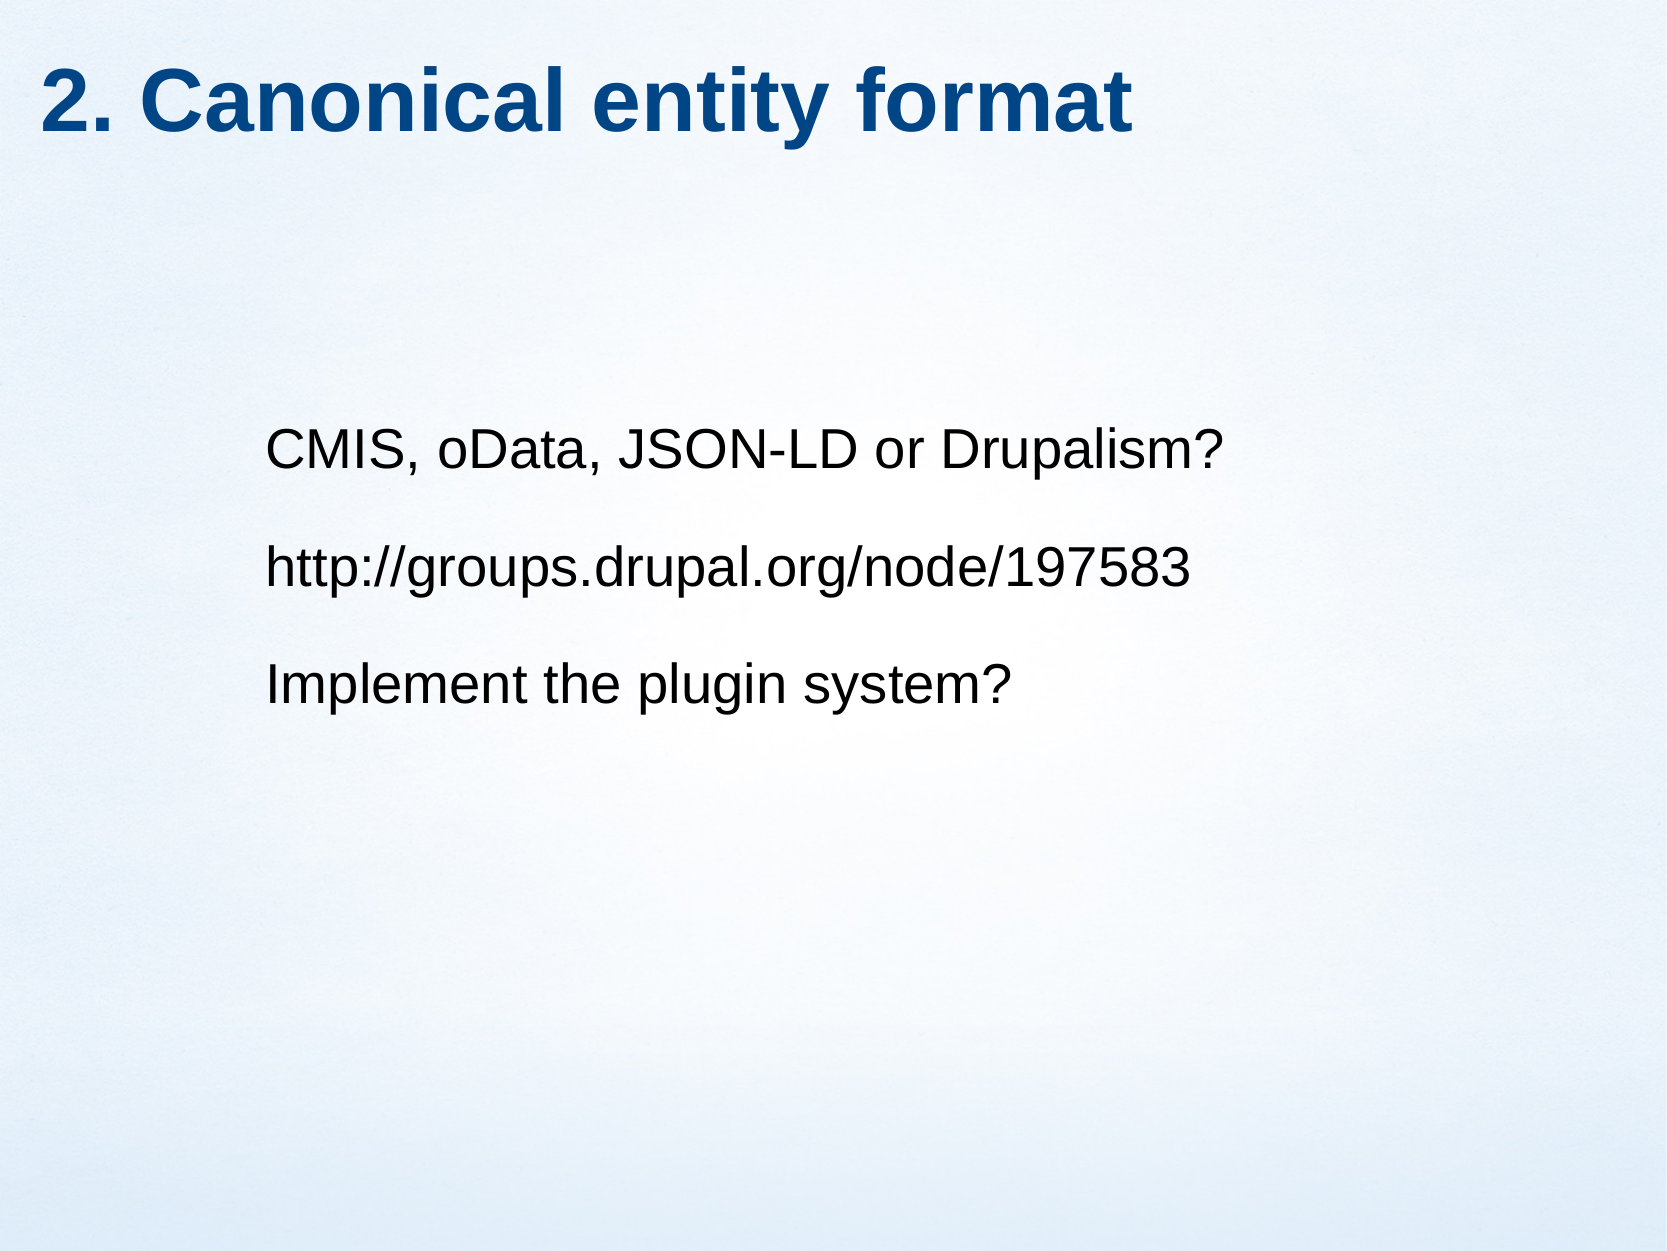

# 2. Canonical entity format
CMIS, oData, JSON-LD or Drupalism?
http://groups.drupal.org/node/197583
Implement the plugin system?